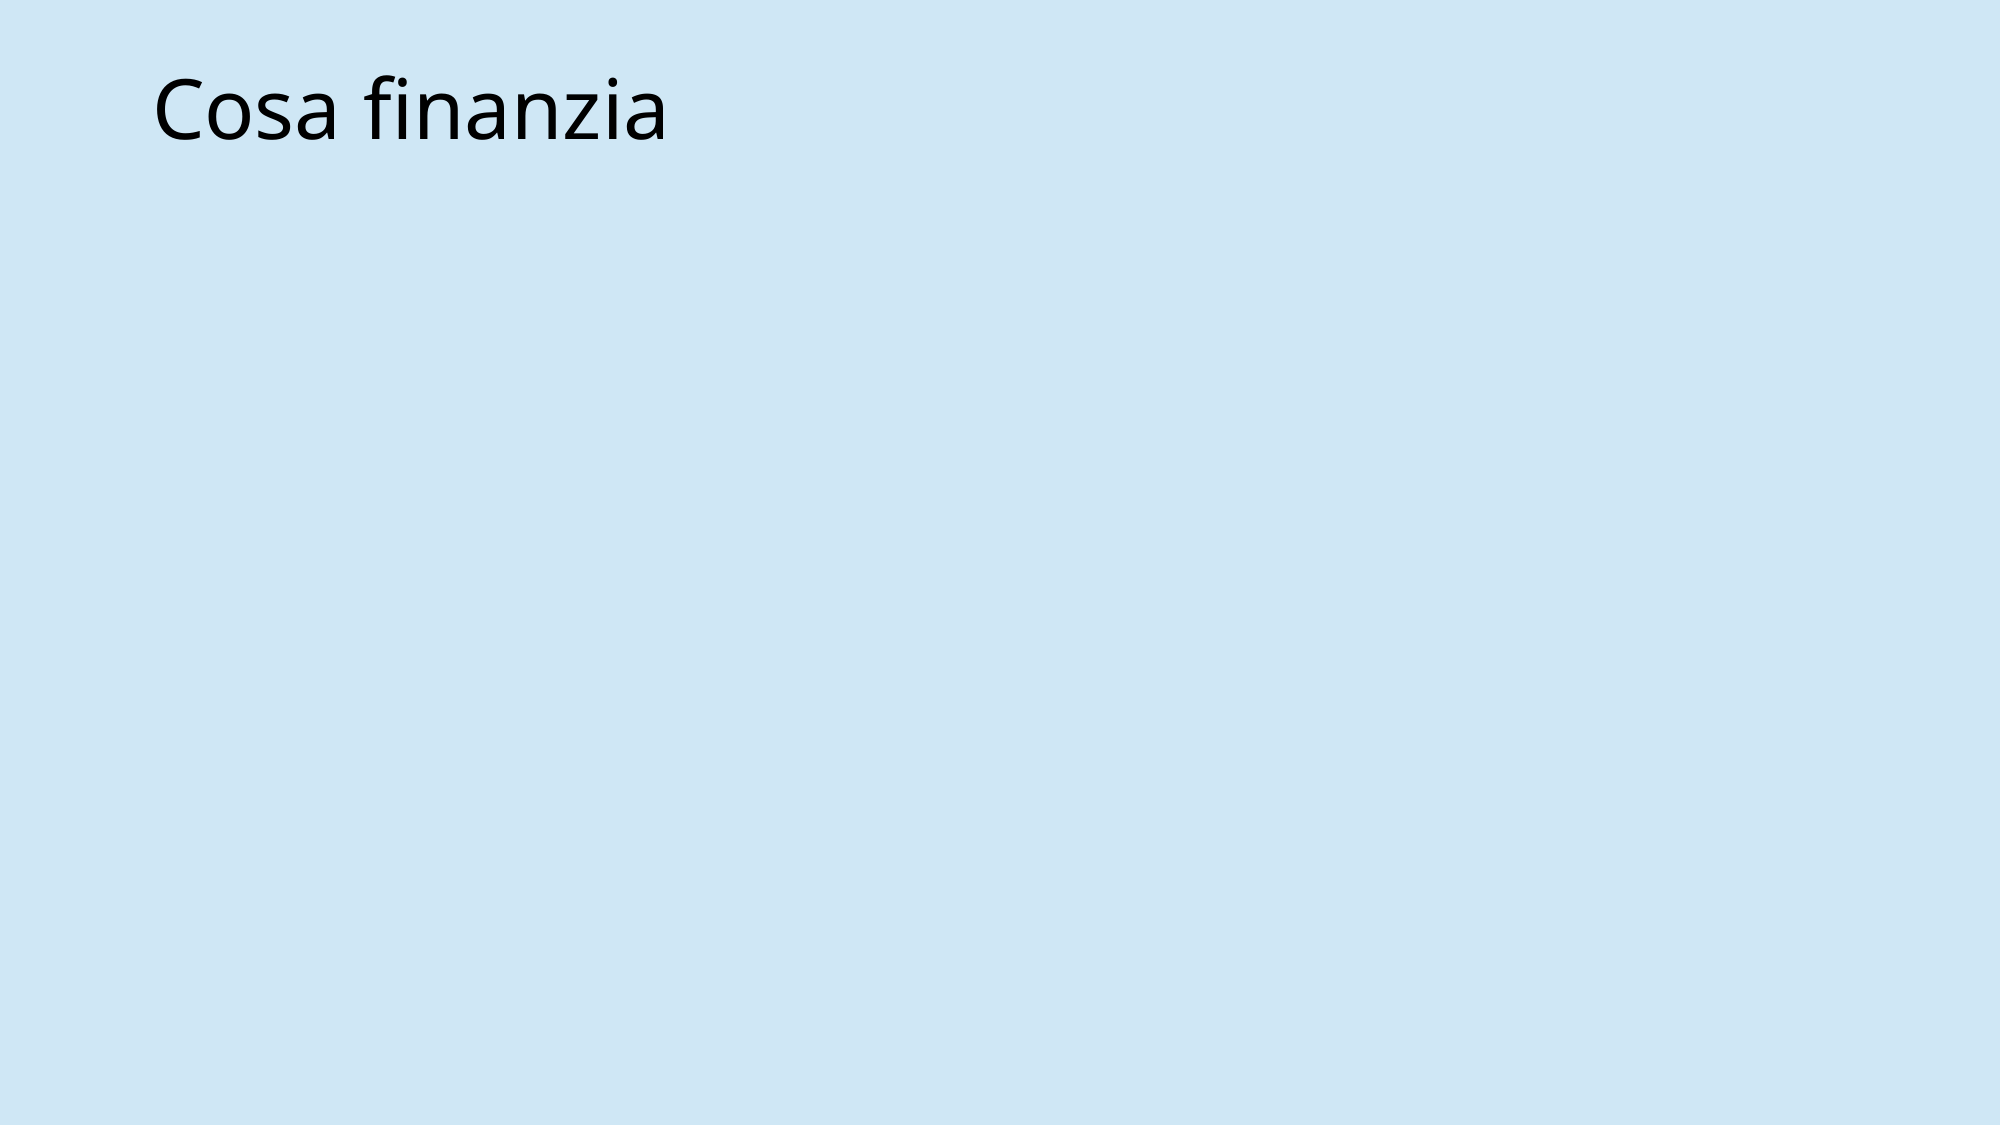

# Cosa finanzia
tecnologie abilitanti individuate dal Piano nazionale Impresa 4.0 (advanced manufacturing solutions, additive manufacturing, realtà aumentata, simulation, integrazione orizzontale e verticale, industrial internet, cloud, cybersecurity, big data e analytics)
tecnologie relative a soluzioni tecnologiche digitali di filiera (ottimizzazione catena di distribuzione, software, piattaforme e applicazioni digitali per la logistica, tecnologie e-commerce, pagamento mobile/internet, blockchain, IA, IoT, ecc..)
Progetti che puntano alla trasformazione tecnologica e digitale dei processi produttivi attraverso (e/o):